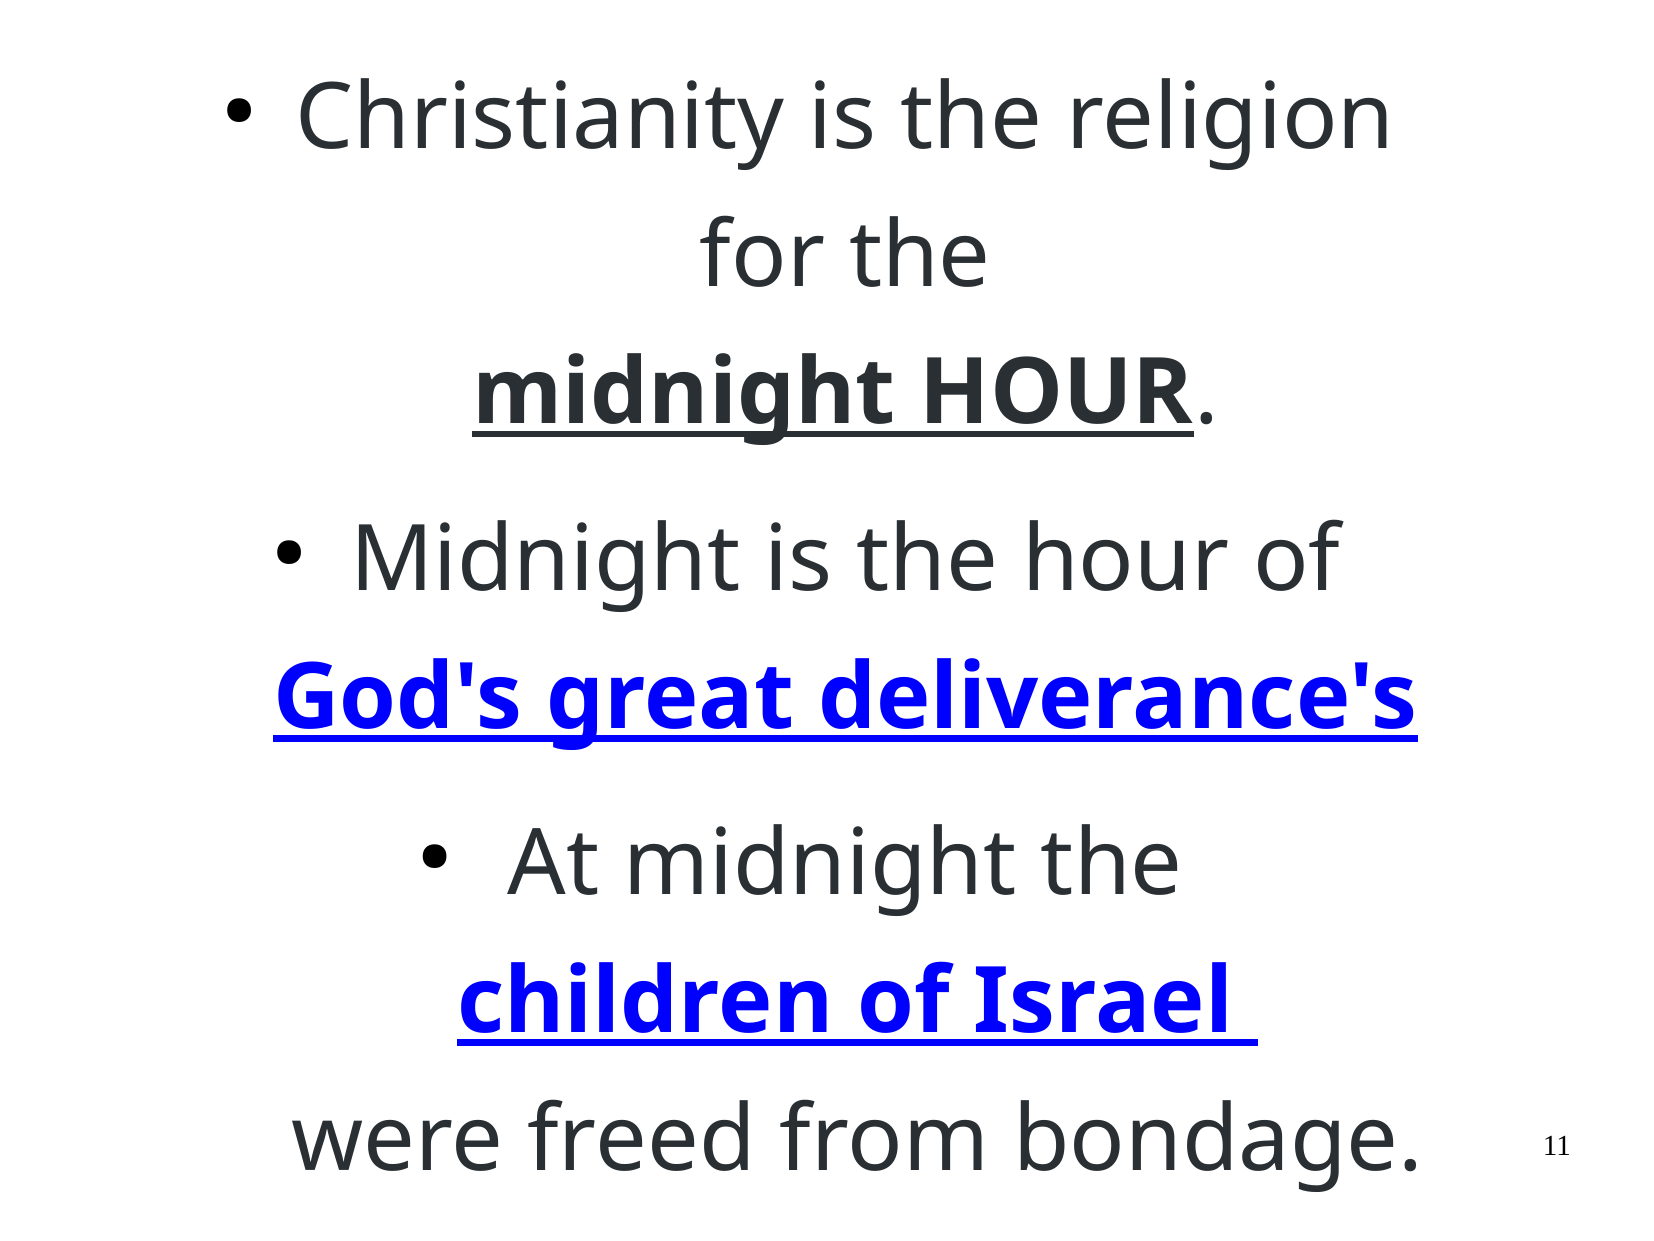

# Christianity is the religion for the midnight HOUR.
Midnight is the hour of
God's great deliverance's
At midnight the
children of Israel
were freed from bondage.
11